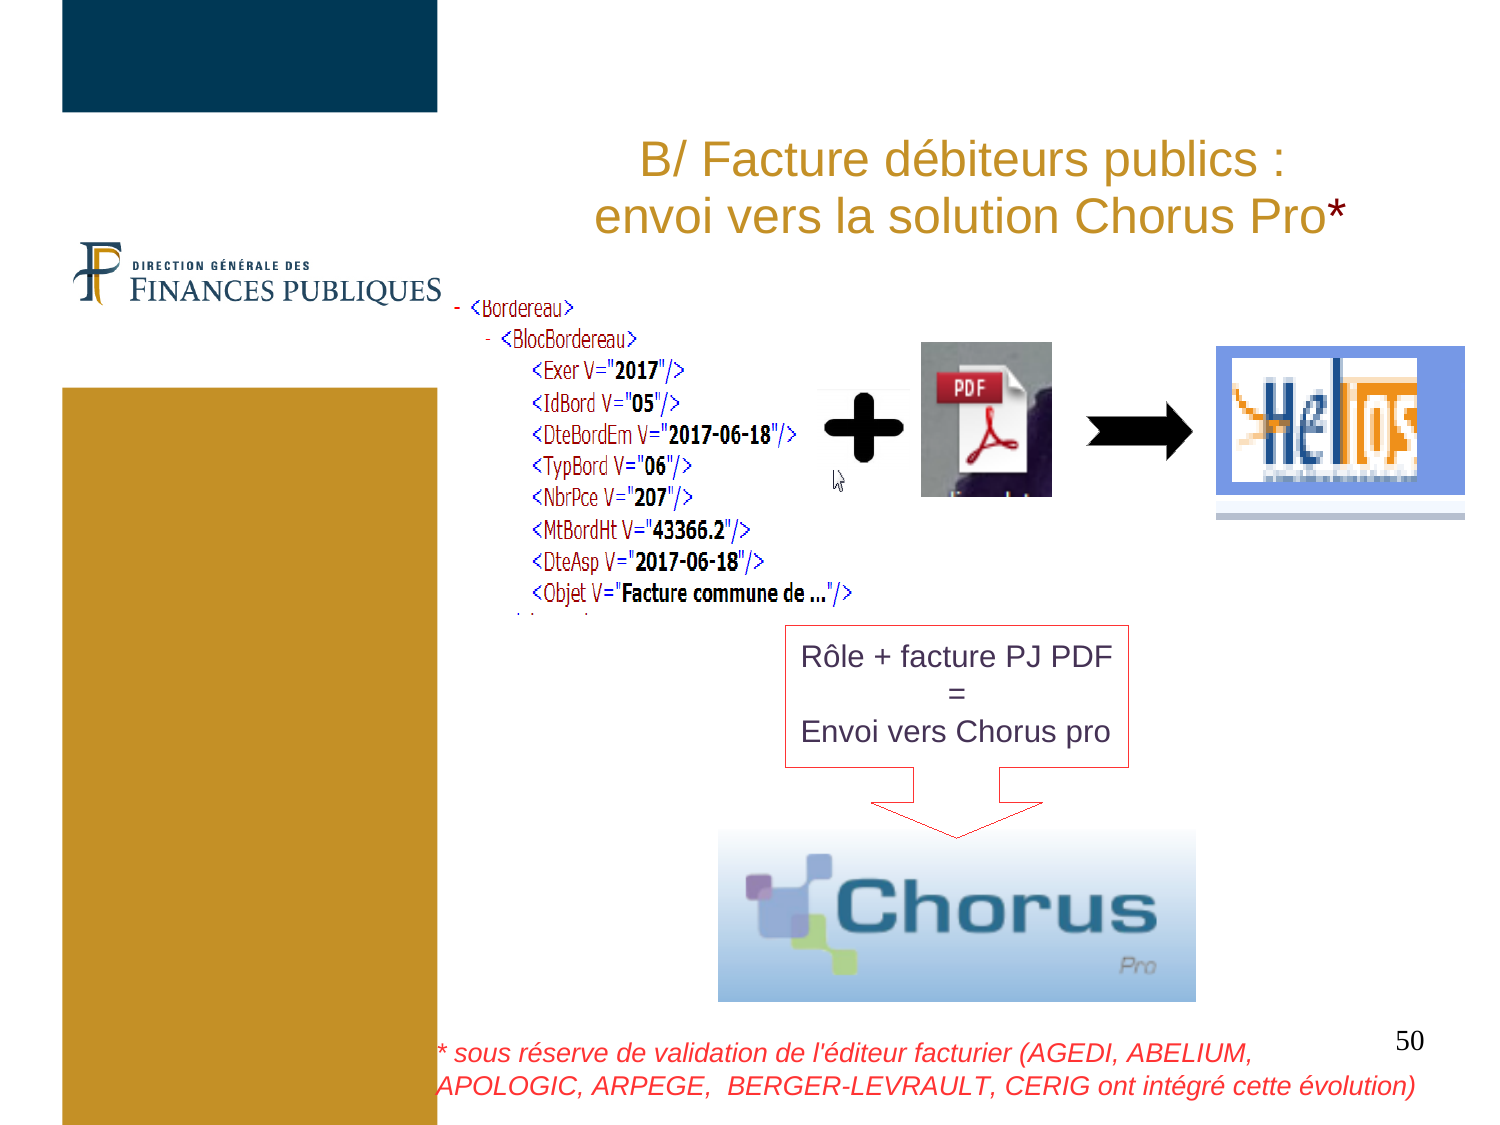

# B/ Facture débiteurs publics : envoi vers la solution Chorus Pro*
Rôle + facture PJ PDF
=
Envoi vers Chorus pro
50
* sous réserve de validation de l'éditeur facturier (AGEDI, ABELIUM,
APOLOGIC, ARPEGE, BERGER-LEVRAULT, CERIG ont intégré cette évolution)